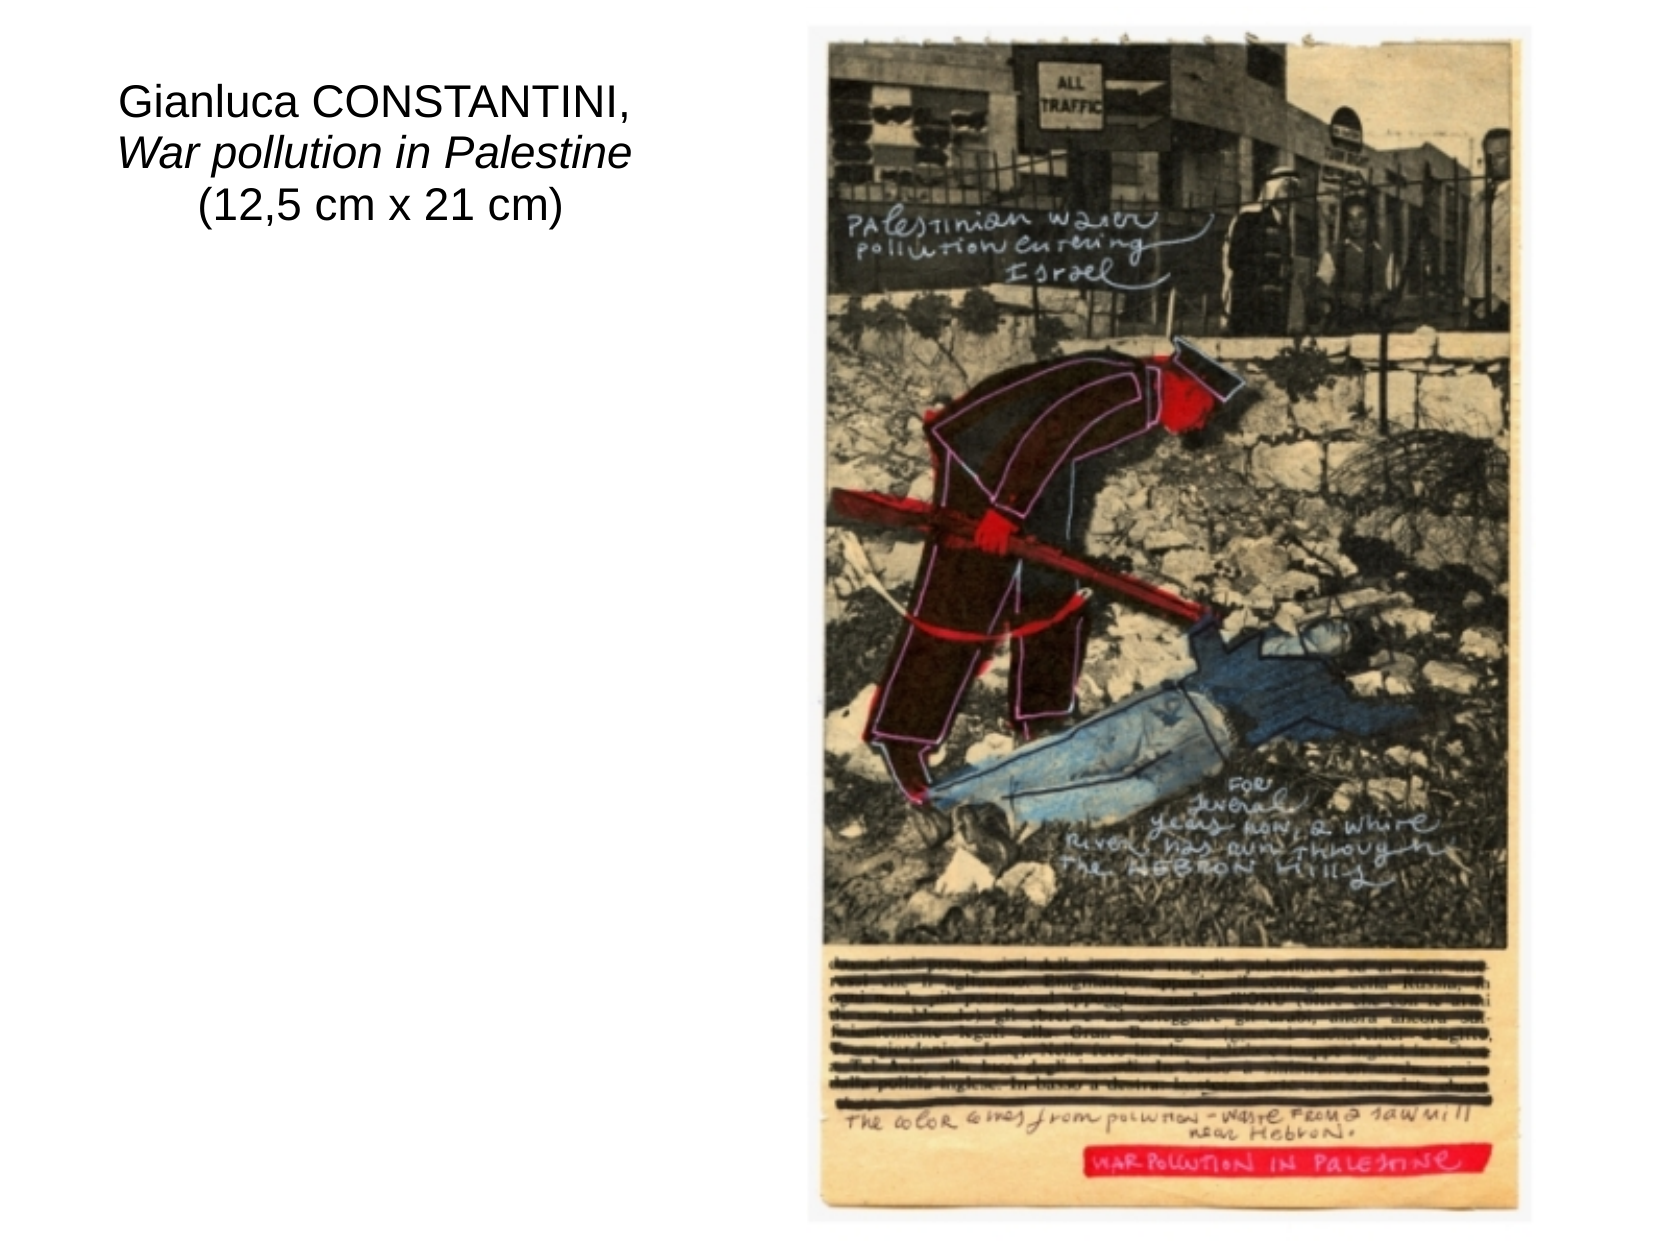

# Gianluca CONSTANTINI, War pollution in Palestine (12,5 cm x 21 cm)